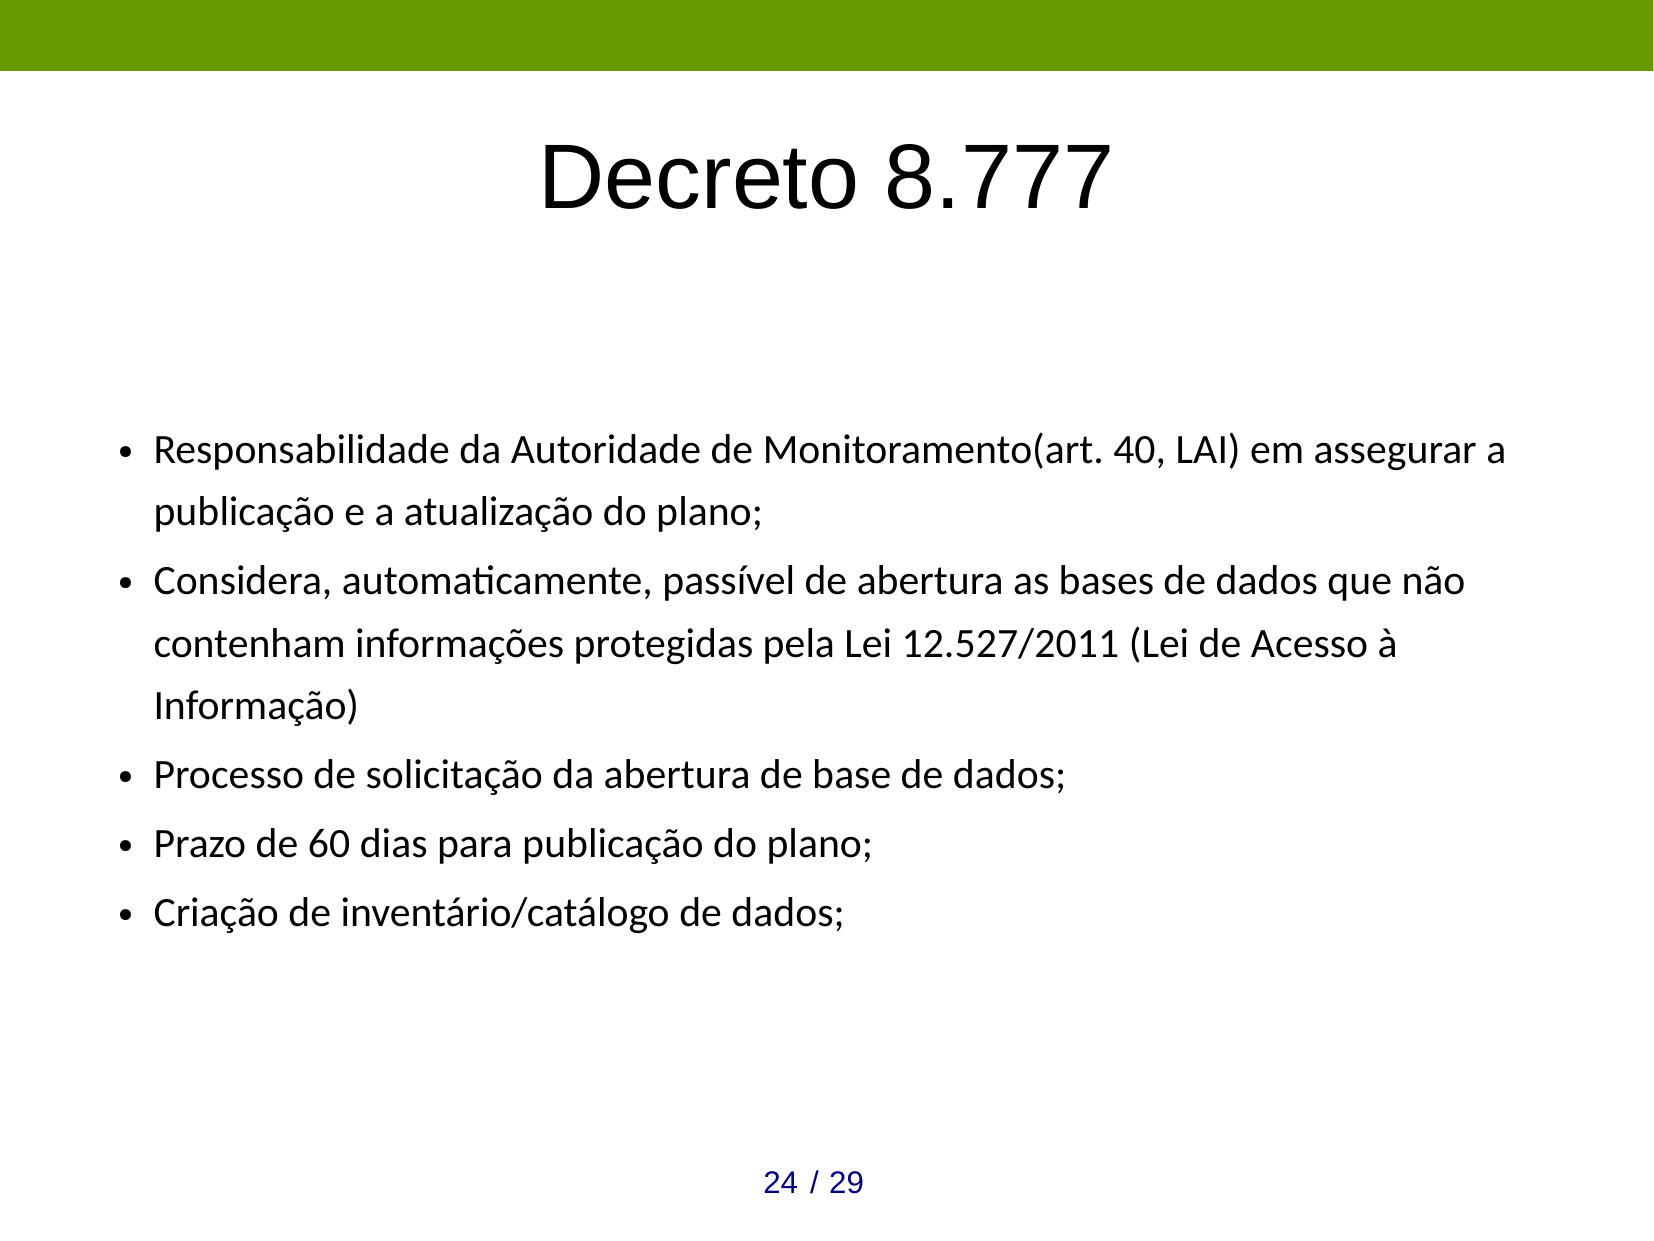

# Decreto 8.777
Responsabilidade da Autoridade de Monitoramento(art. 40, LAI) em assegurar a publicação e a atualização do plano;
Considera, automaticamente, passível de abertura as bases de dados que não contenham informações protegidas pela Lei 12.527/2011 (Lei de Acesso à Informação)
Processo de solicitação da abertura de base de dados;
Prazo de 60 dias para publicação do plano;
Criação de inventário/catálogo de dados;
/
29